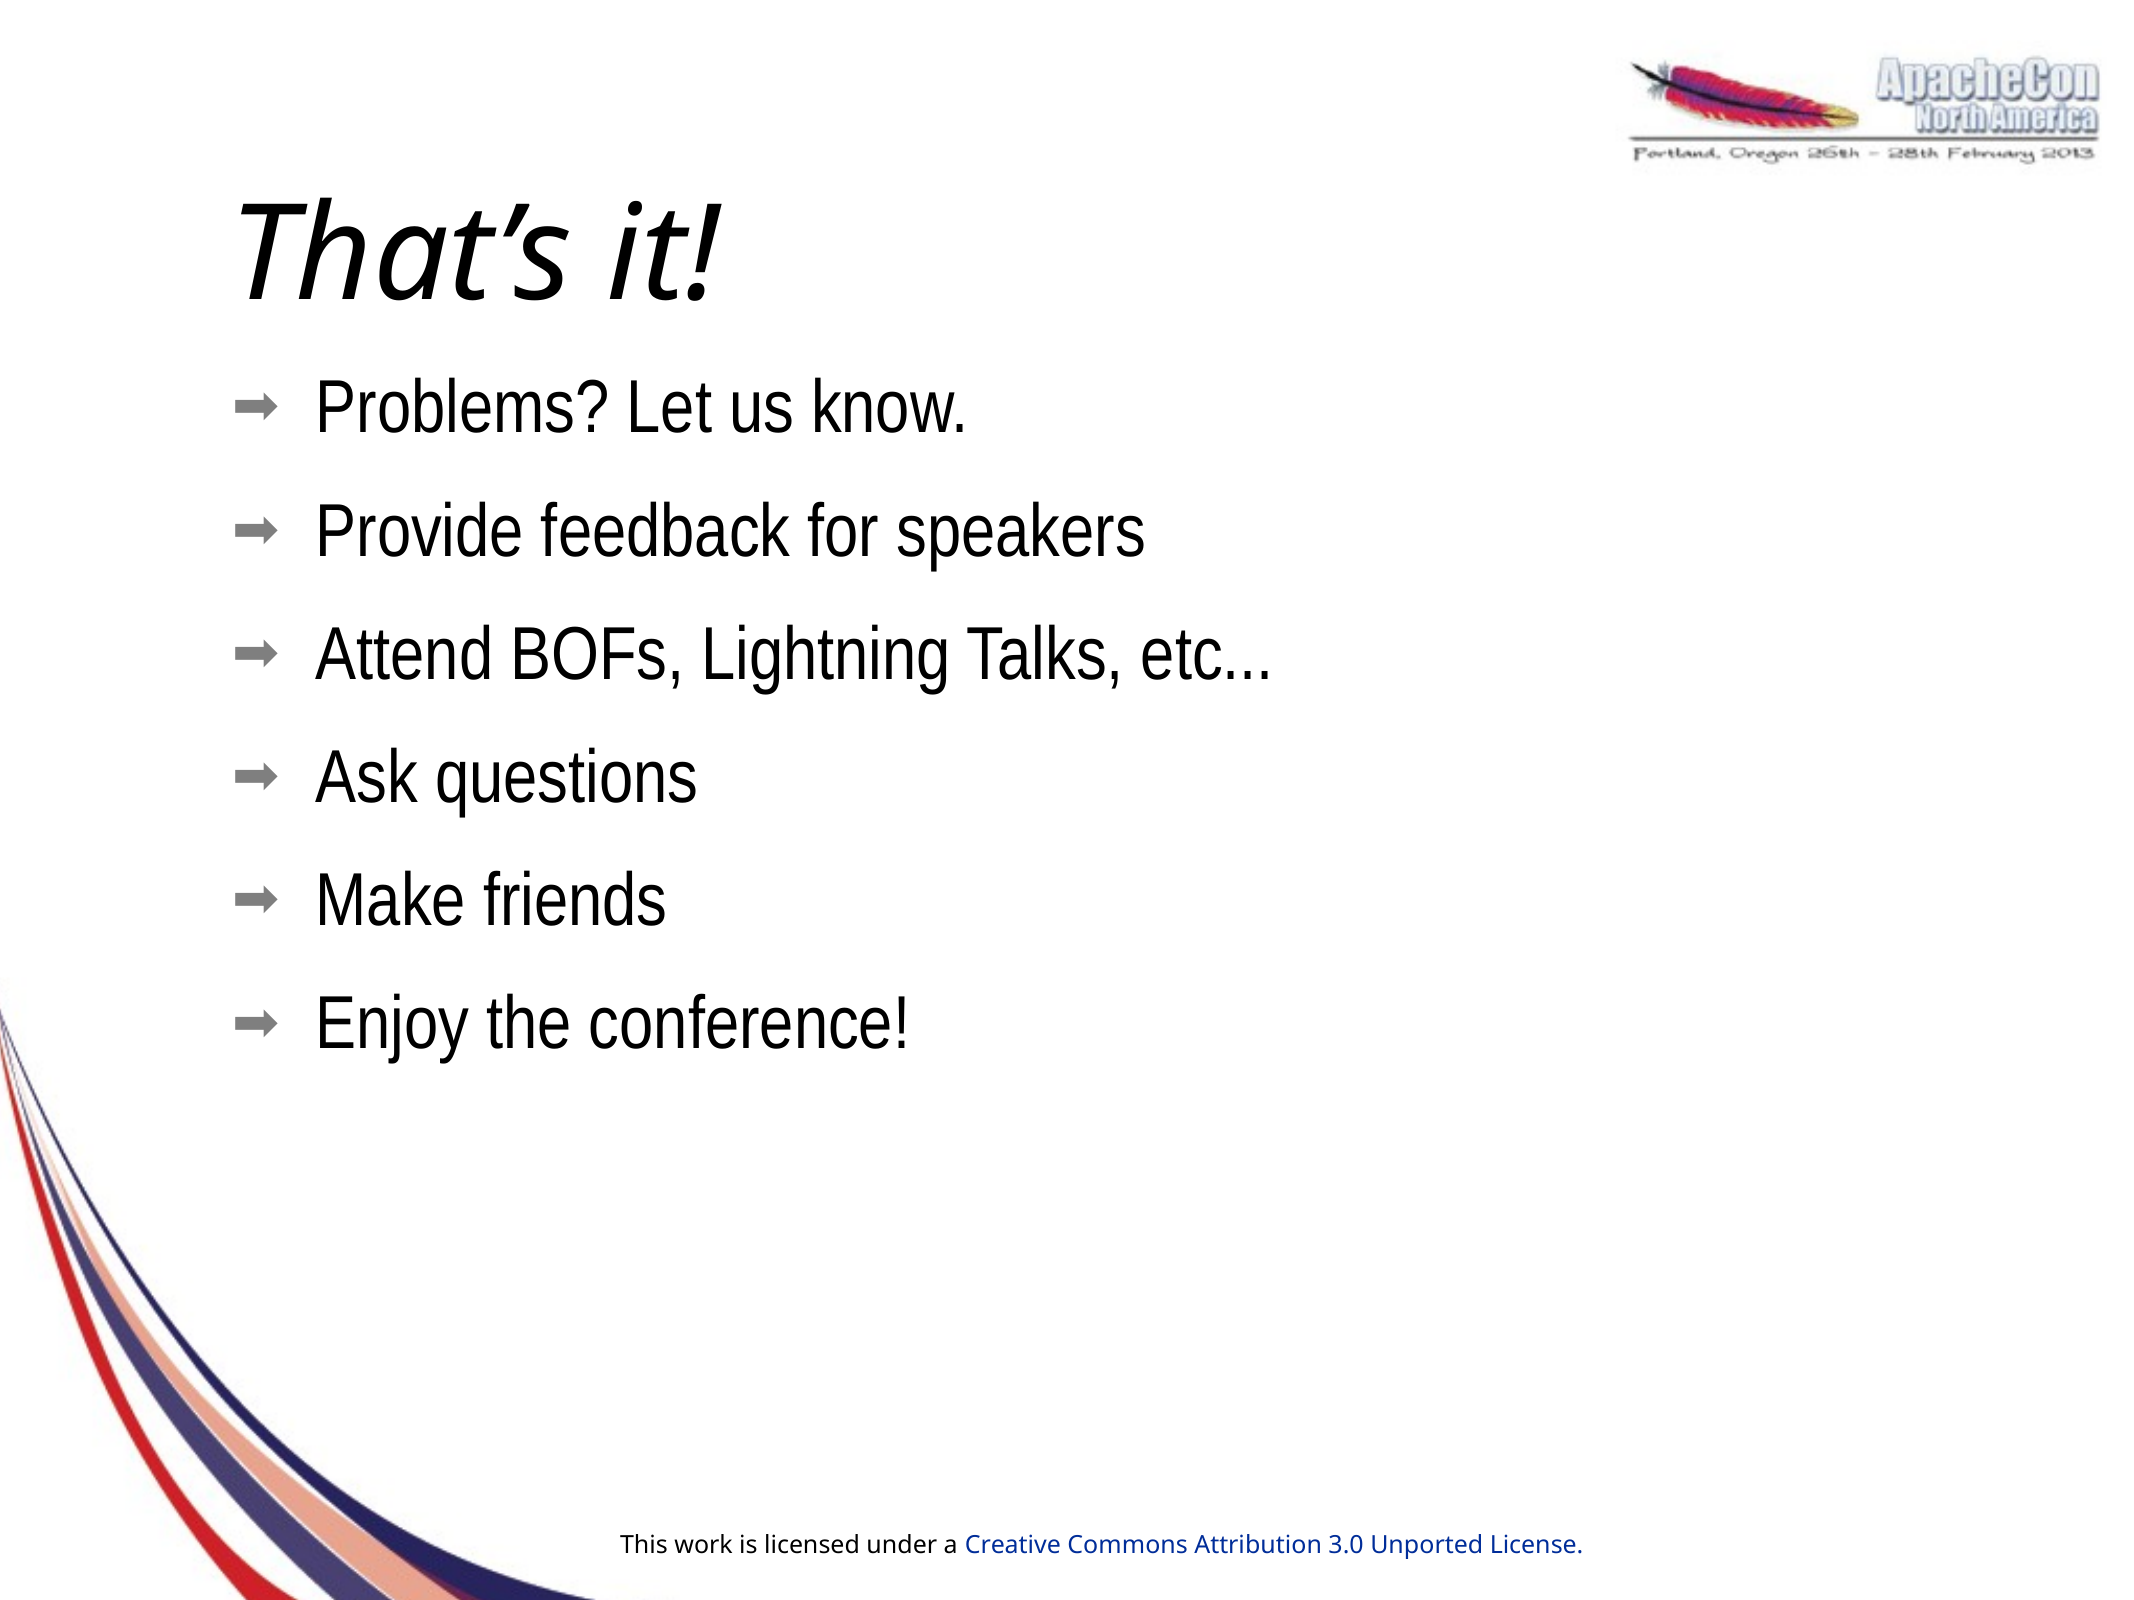

# That’s it!
Problems? Let us know.
Provide feedback for speakers
Attend BOFs, Lightning Talks, etc...
Ask questions
Make friends
Enjoy the conference!
This work is licensed under a Creative Commons Attribution 3.0 Unported License.